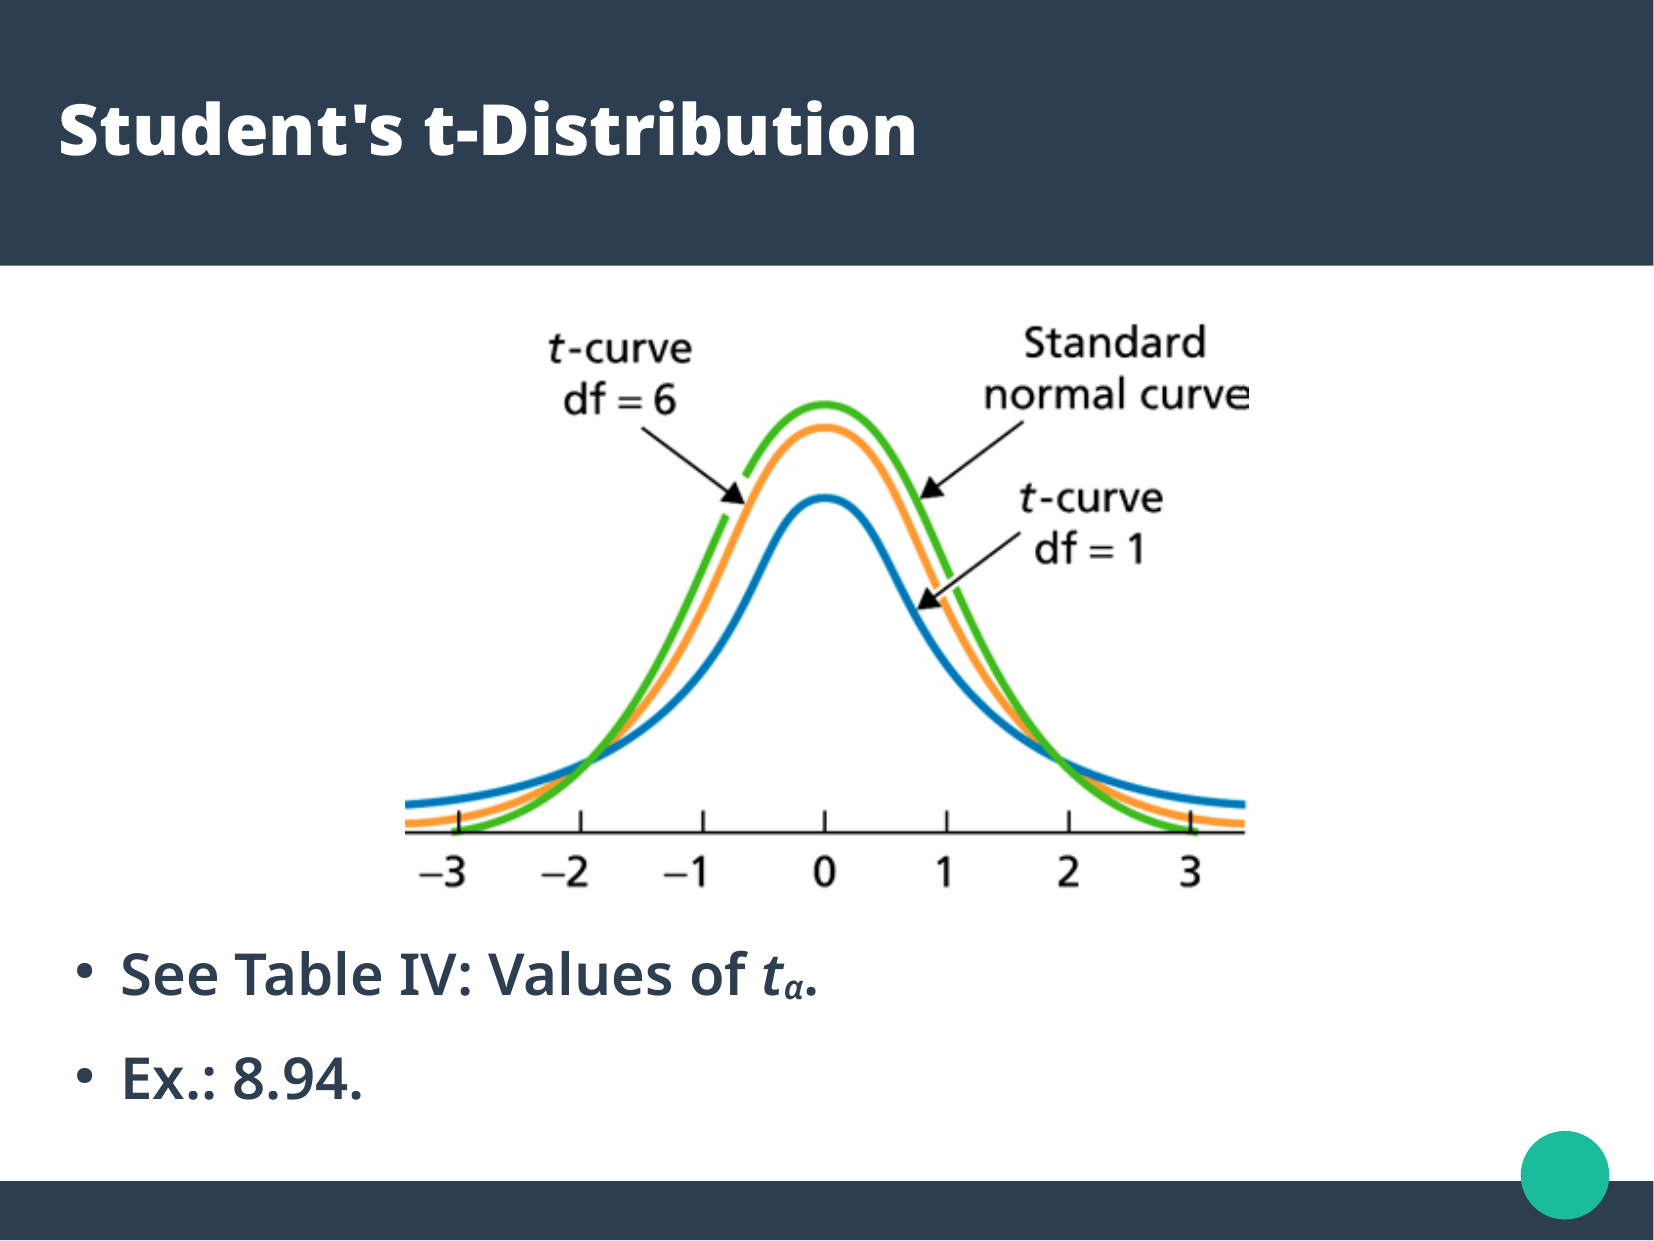

# Student's t-Distribution
See Table IV: Values of tα.
Ex.: 8.94.